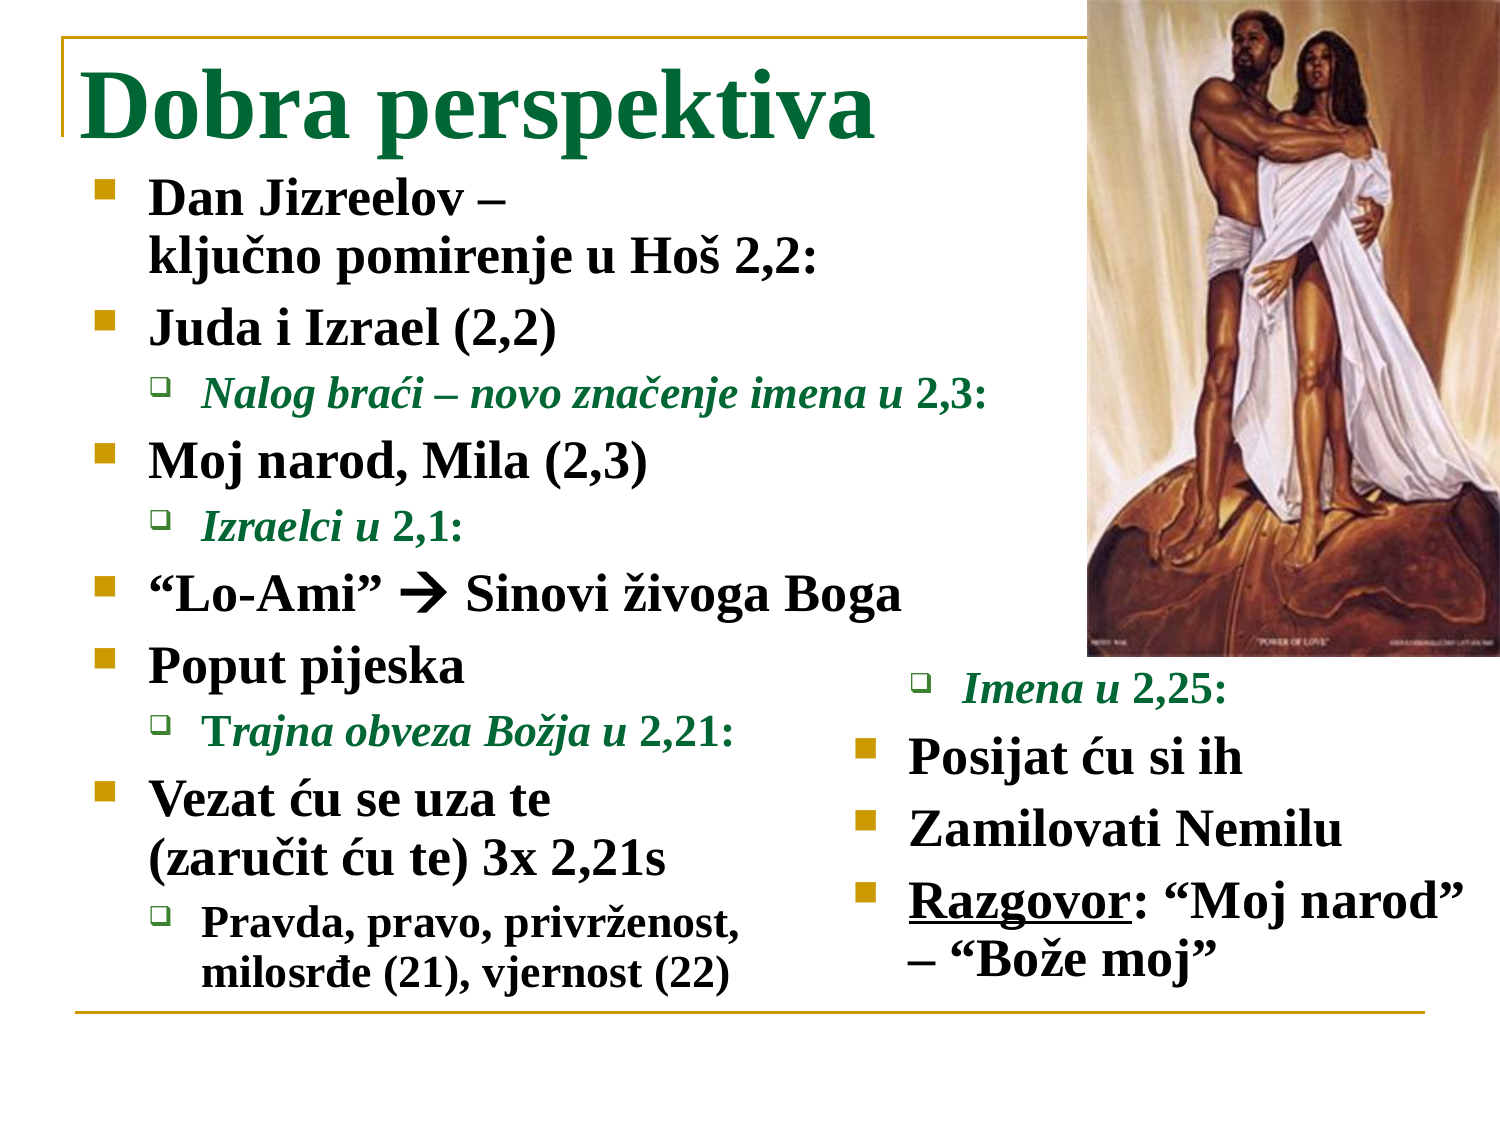

# Dobra perspektiva
Dan Jizreelov –
ključno pomirenje u Hoš 2,2:
Juda i Izrael (2,2)
Nalog braći – novo značenje imena u 2,3:
Moj narod, Mila (2,3)
Izraelci u 2,1:
“Lo-Ami”  Sinovi živoga Boga
Poput pijeska
Trajna obveza Božja u 2,21:
Vezat ću se uza te
(zaručit ću te) 3x 2,21s
Pravda, pravo, privrženost,
milosrđe (21), vjernost (22)
Imena u 2,25:
Posijat ću si ih
Zamilovati Nemilu
Razgovor: “Moj narod” – “Bože moj”